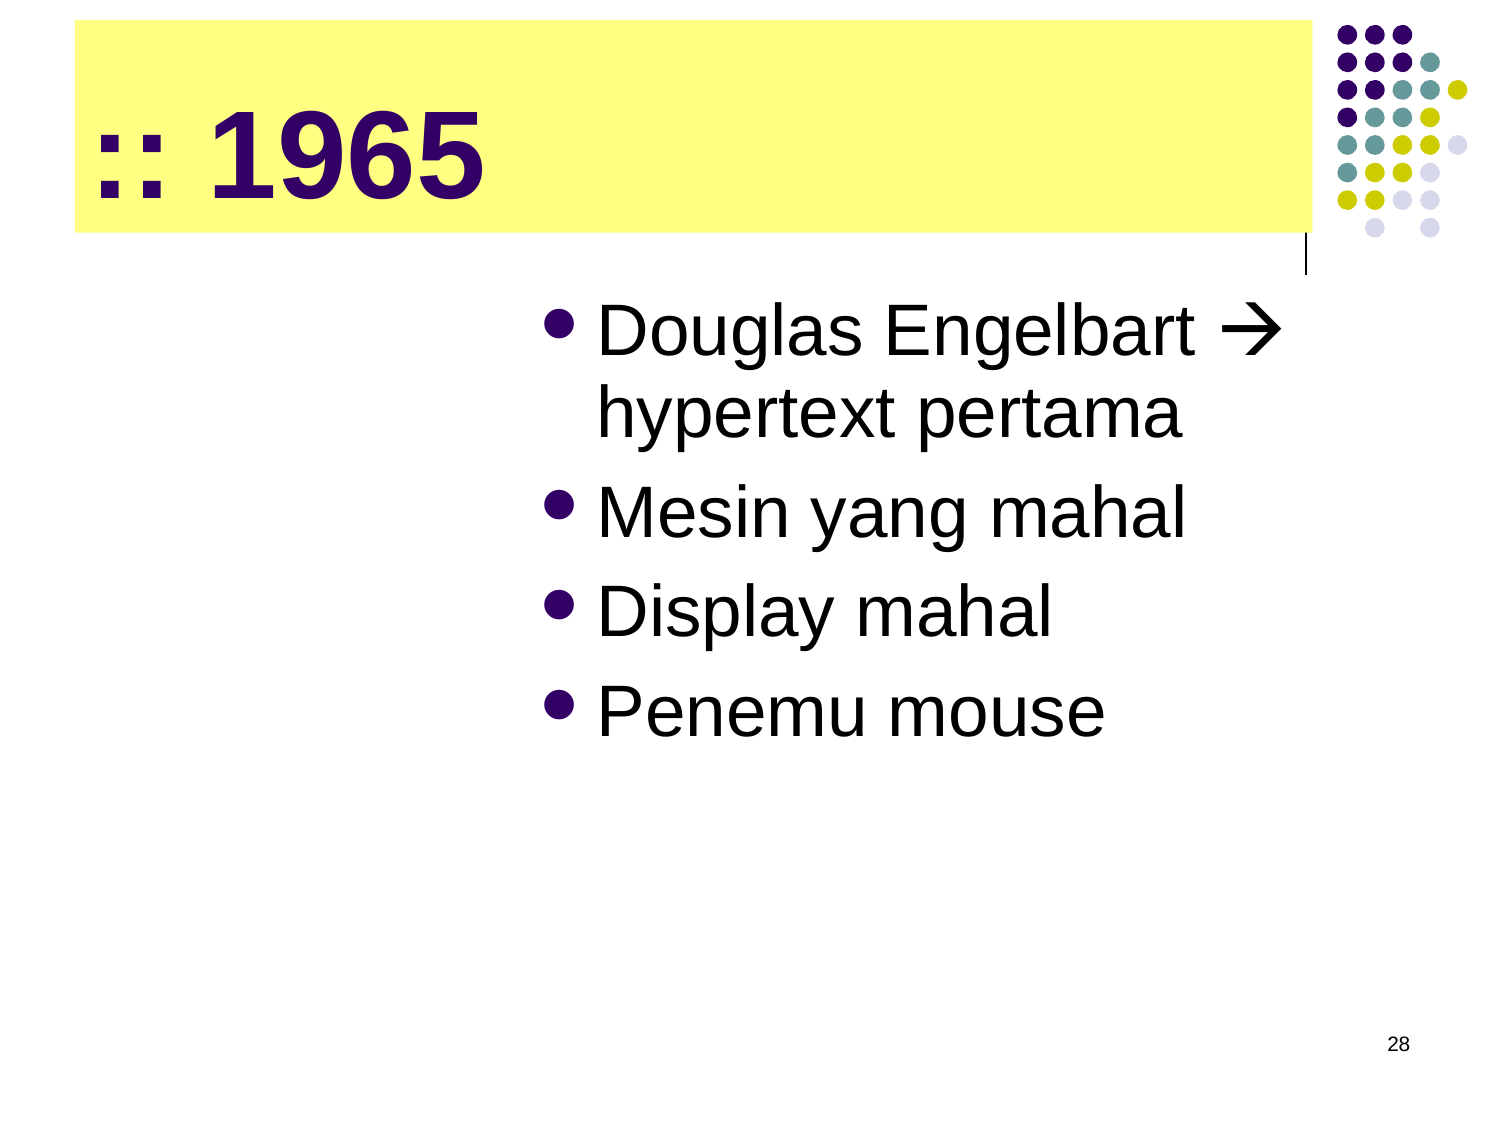

# :: 1965
Douglas Engelbart  hypertext pertama
Mesin yang mahal
Display mahal
Penemu mouse
28